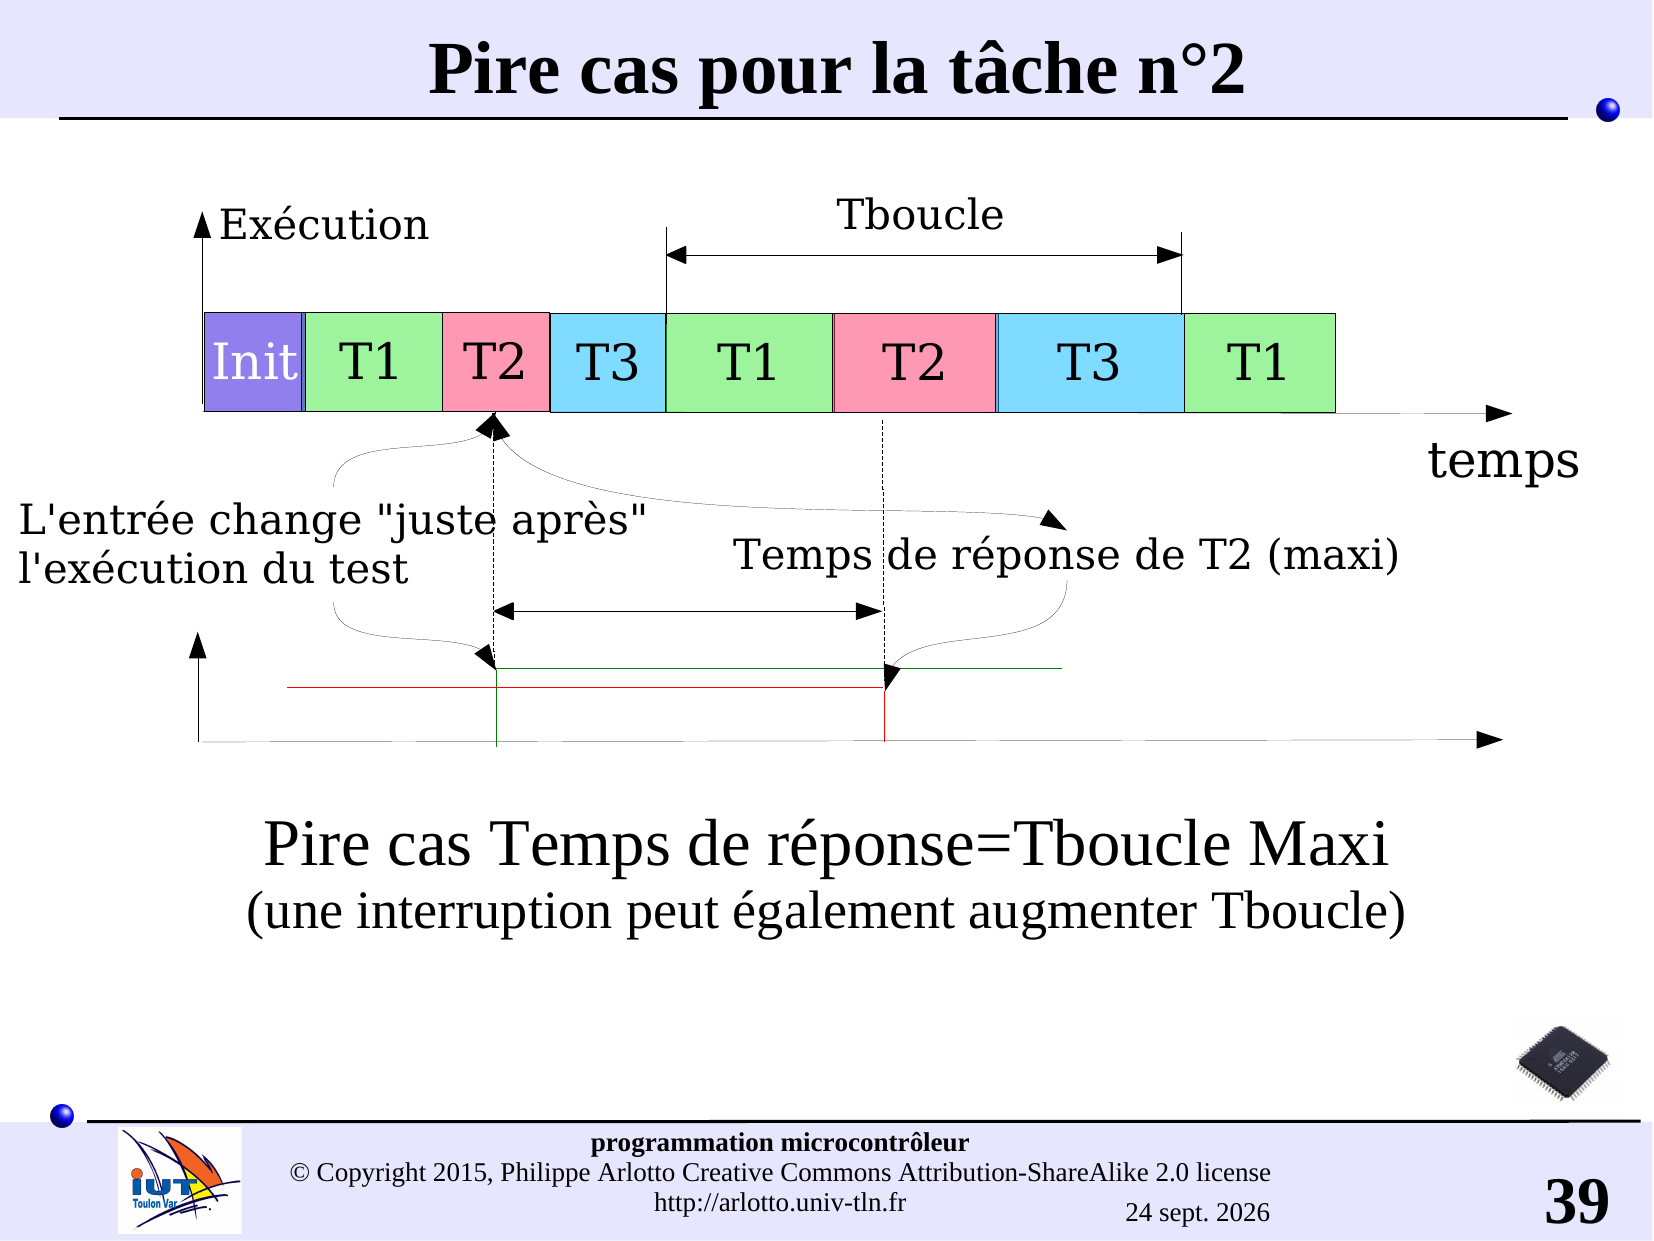

# Pire cas pour la tâche n°2
Pire cas Temps de réponse=Tboucle Maxi
(une interruption peut également augmenter Tboucle)
Tboucle
Exécution
T1
Init
T2
T3
T1
T2
T3
T1
temps
L'entrée change "juste après"
l'exécution du test
Temps de réponse de T2 (maxi)